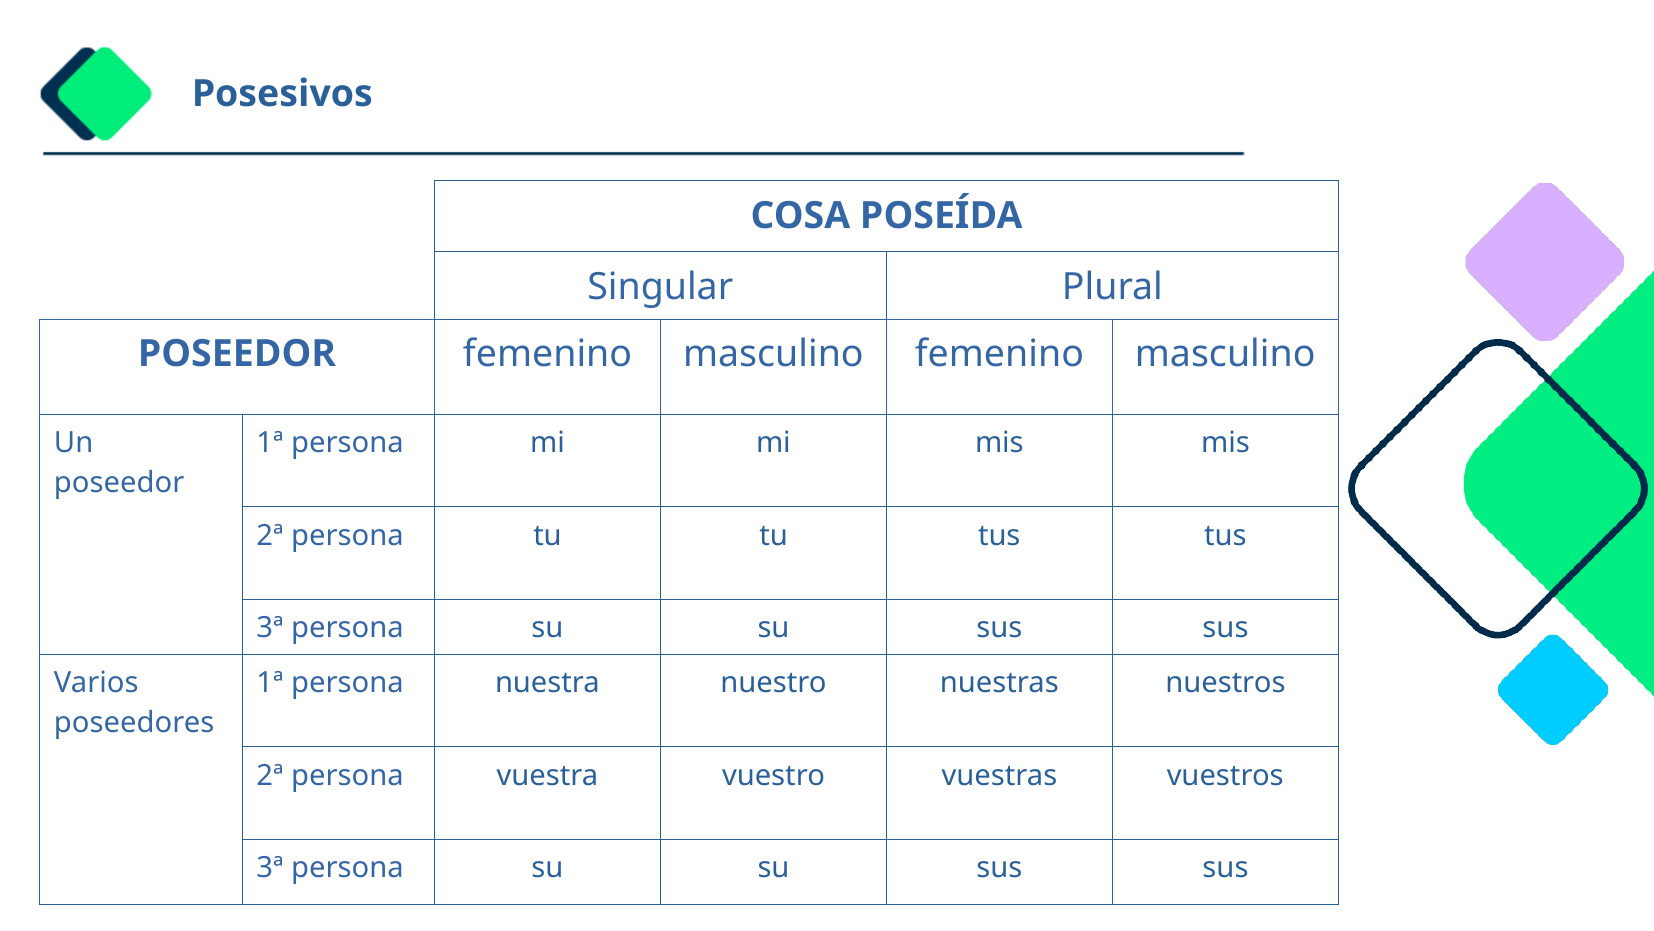

#
Posesivos
| | | COSA POSEÍDA | | | |
| --- | --- | --- | --- | --- | --- |
| | | Singular | | Plural | |
| POSEEDOR | | femenino | masculino | femenino | masculino |
| Un poseedor | 1ª persona | mi | mi | mis | mis |
| | 2ª persona | tu | tu | tus | tus |
| | 3ª persona | su | su | sus | sus |
| Varios poseedores | 1ª persona | nuestra | nuestro | nuestras | nuestros |
| | 2ª persona | vuestra | vuestro | vuestras | vuestros |
| | 3ª persona | su | su | sus | sus |